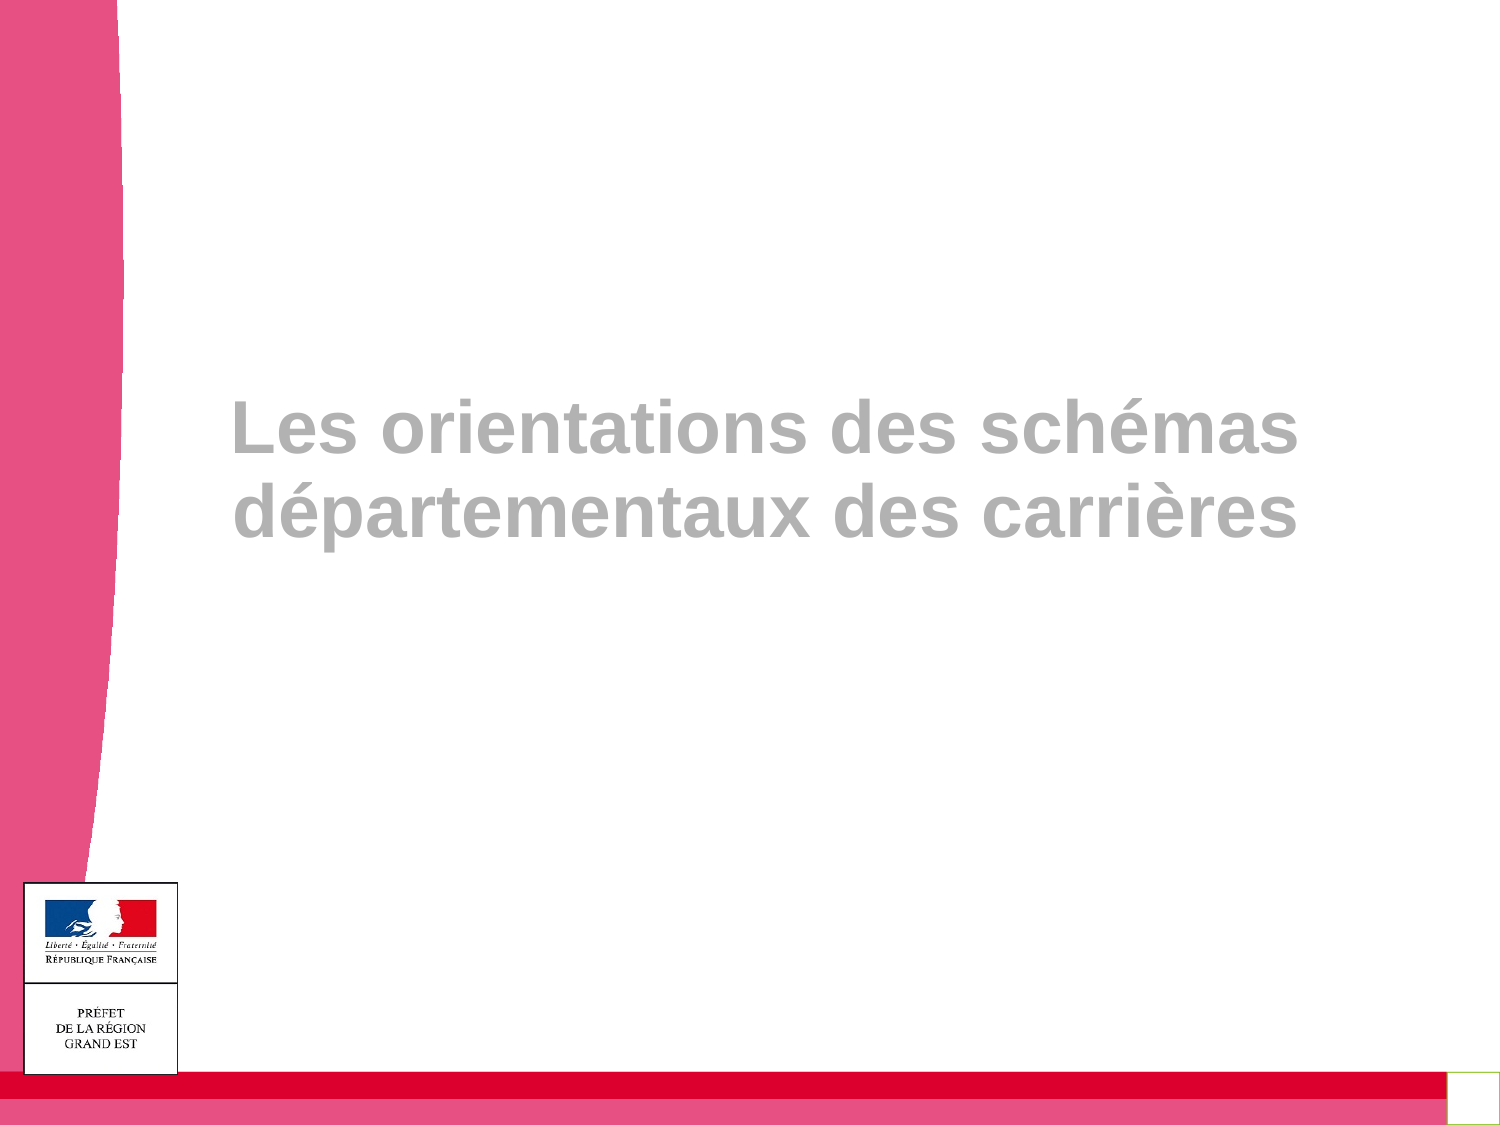

# Les orientations des schémas départementaux des carrières